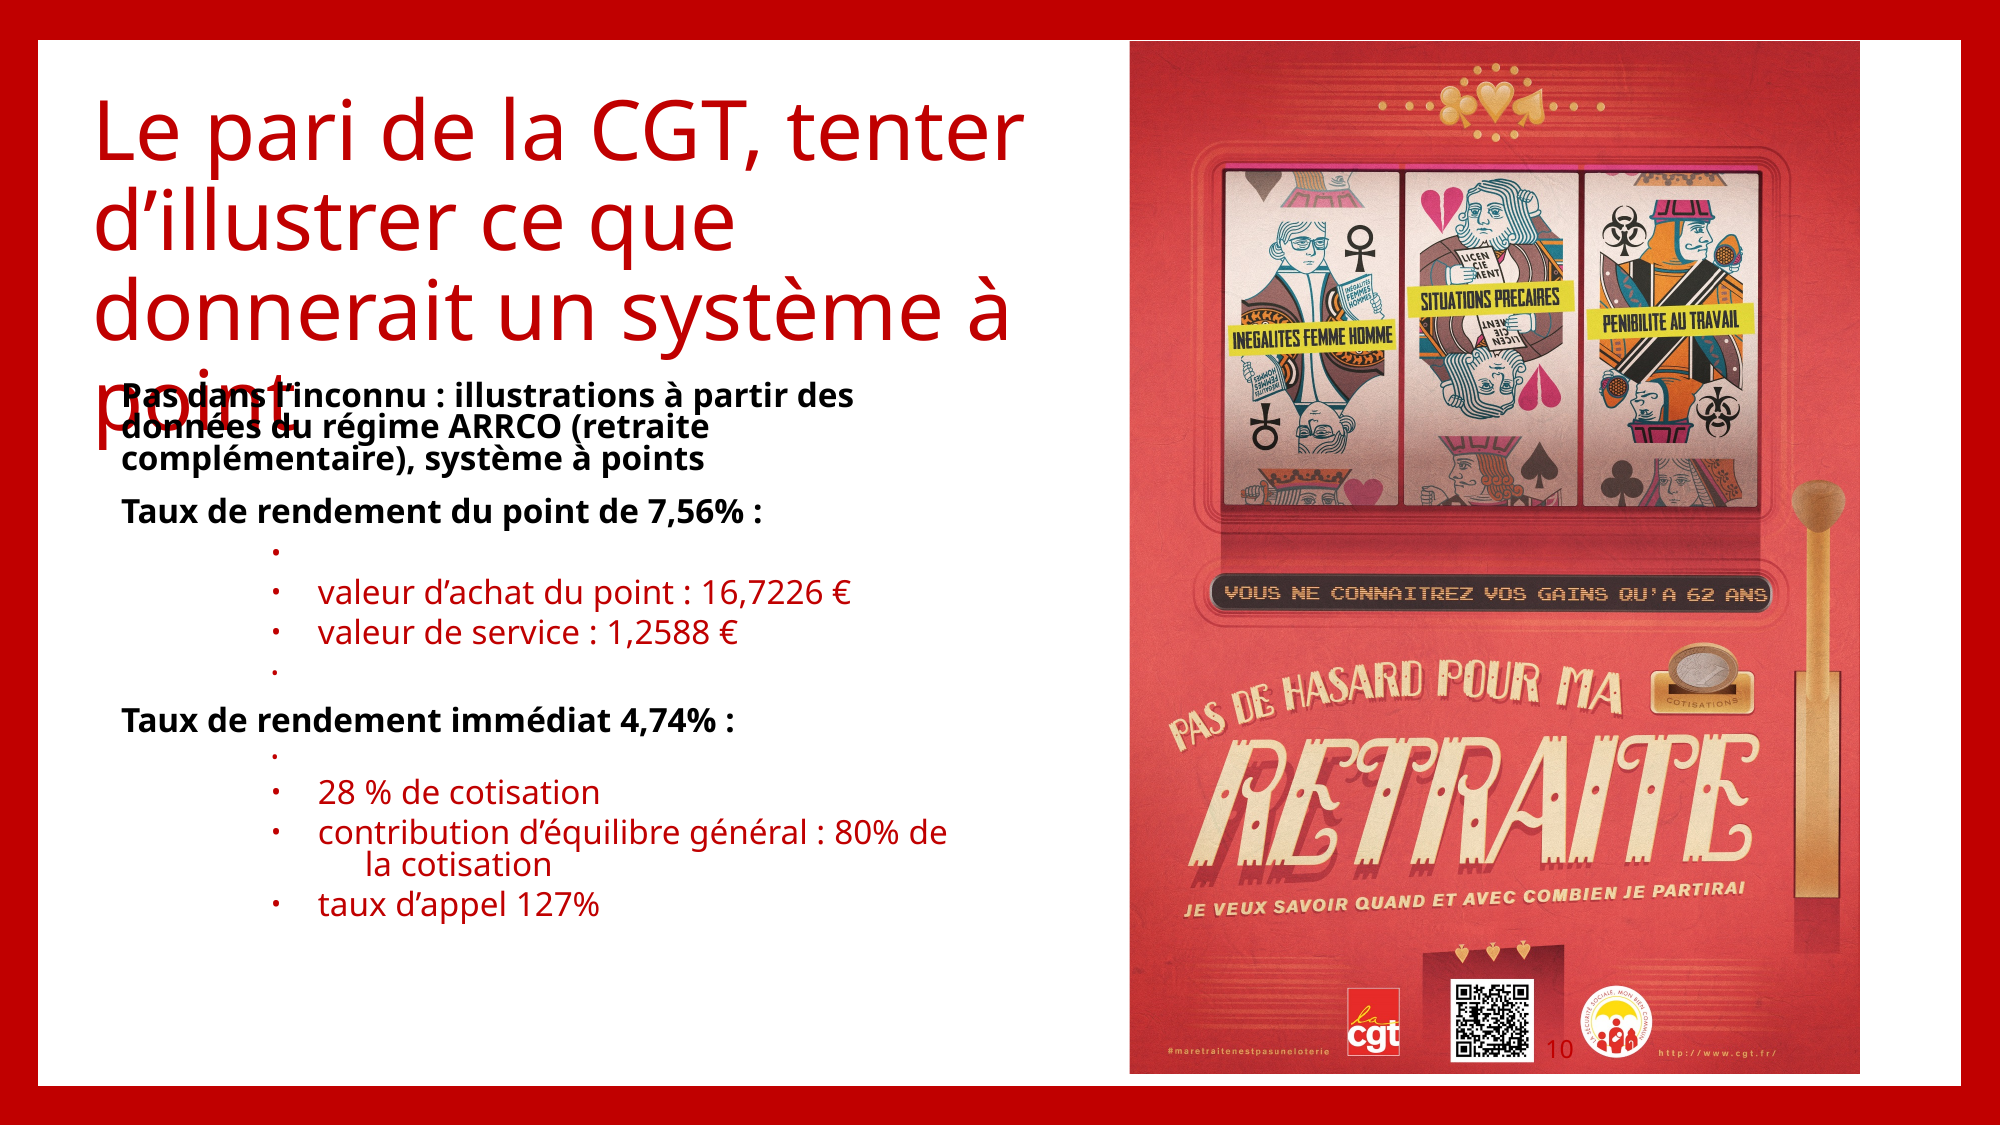

# Le pari de la CGT, tenter d’illustrer ce que donnerait un système à point
Pas dans l’inconnu : illustrations à partir des données du régime ARRCO (retraite complémentaire), système à points
Taux de rendement du point de 7,56% :
valeur d’achat du point : 16,7226 €
valeur de service : 1,2588 €
Taux de rendement immédiat 4,74% :
28 % de cotisation
contribution d’équilibre général : 80% de la cotisation
taux d’appel 127%